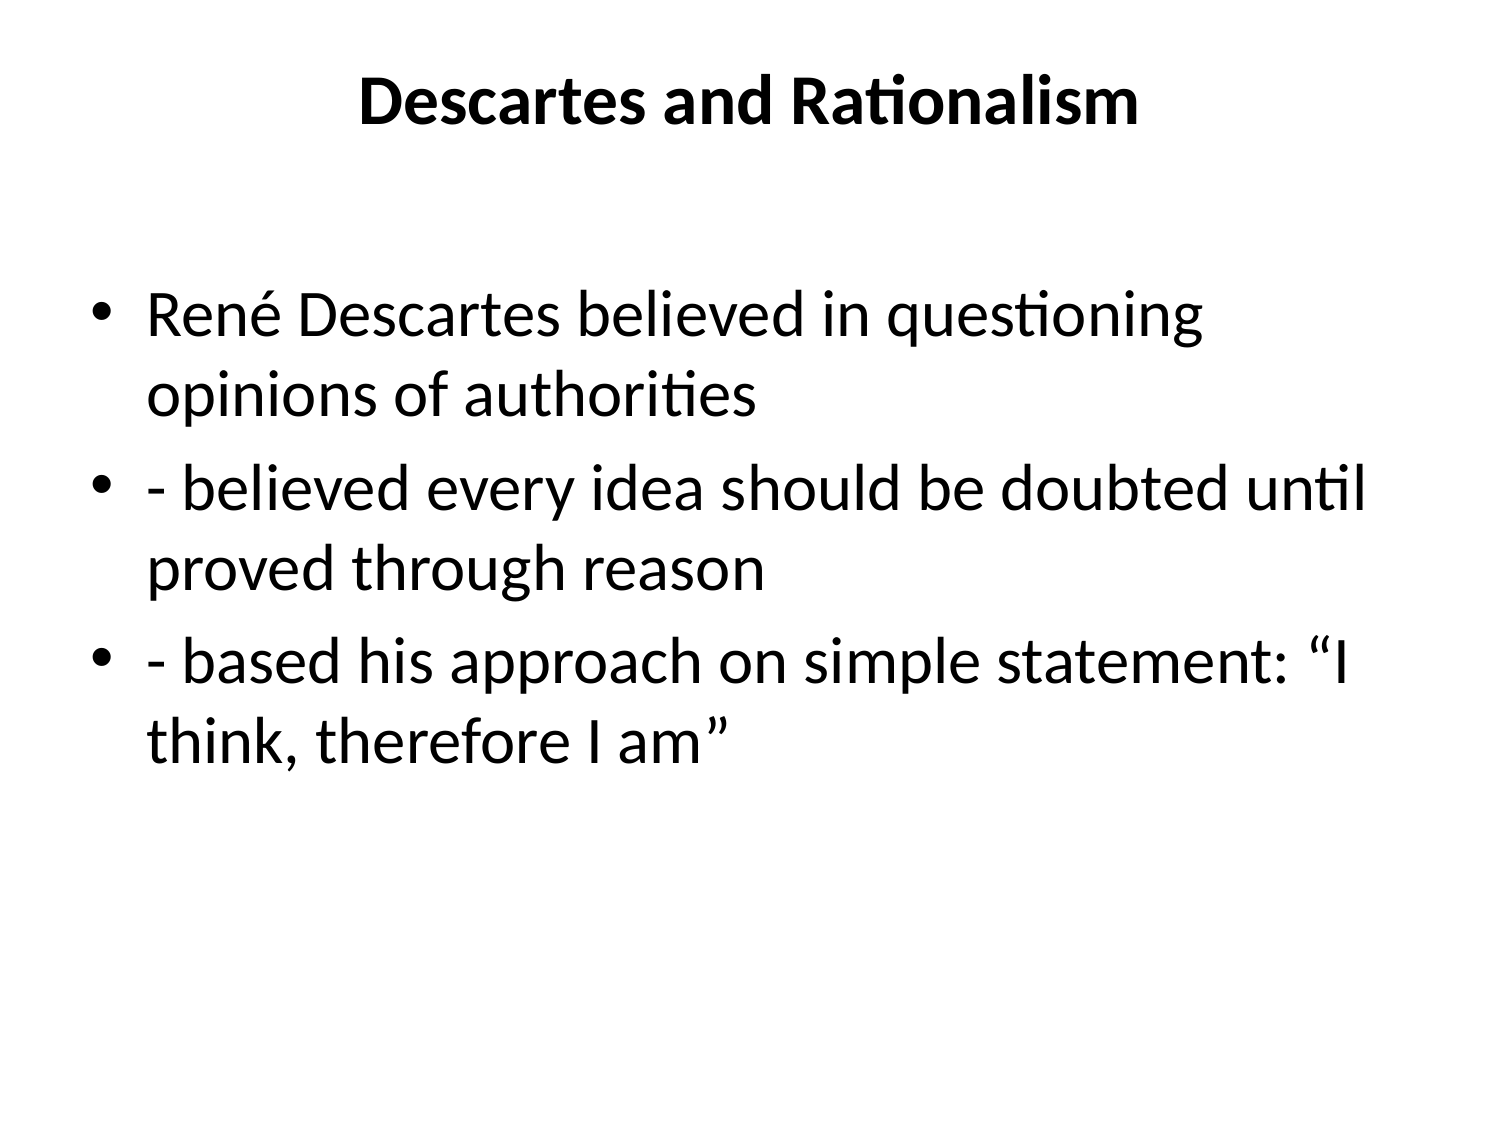

# Descartes and Rationalism
René Descartes believed in questioning opinions of authorities
- believed every idea should be doubted until proved through reason
- based his approach on simple statement: “I think, therefore I am”